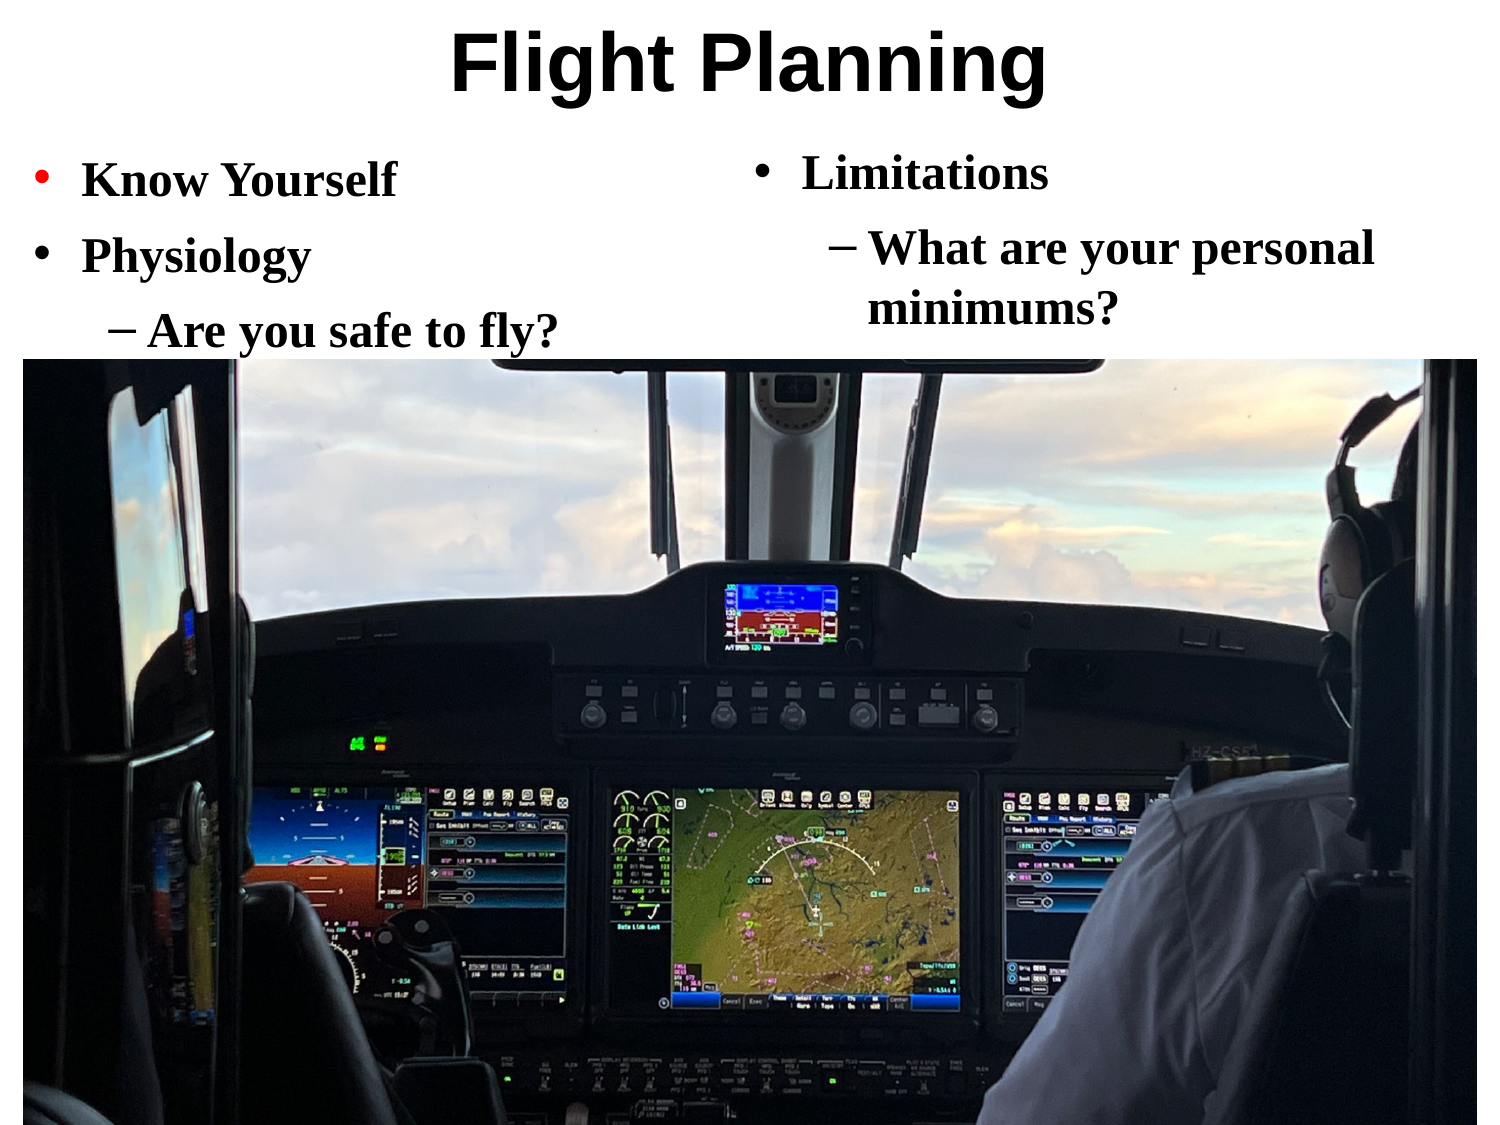

Flight Planning
Limitations
What are your personal minimums?
Know Yourself
Physiology
Are you safe to fly?